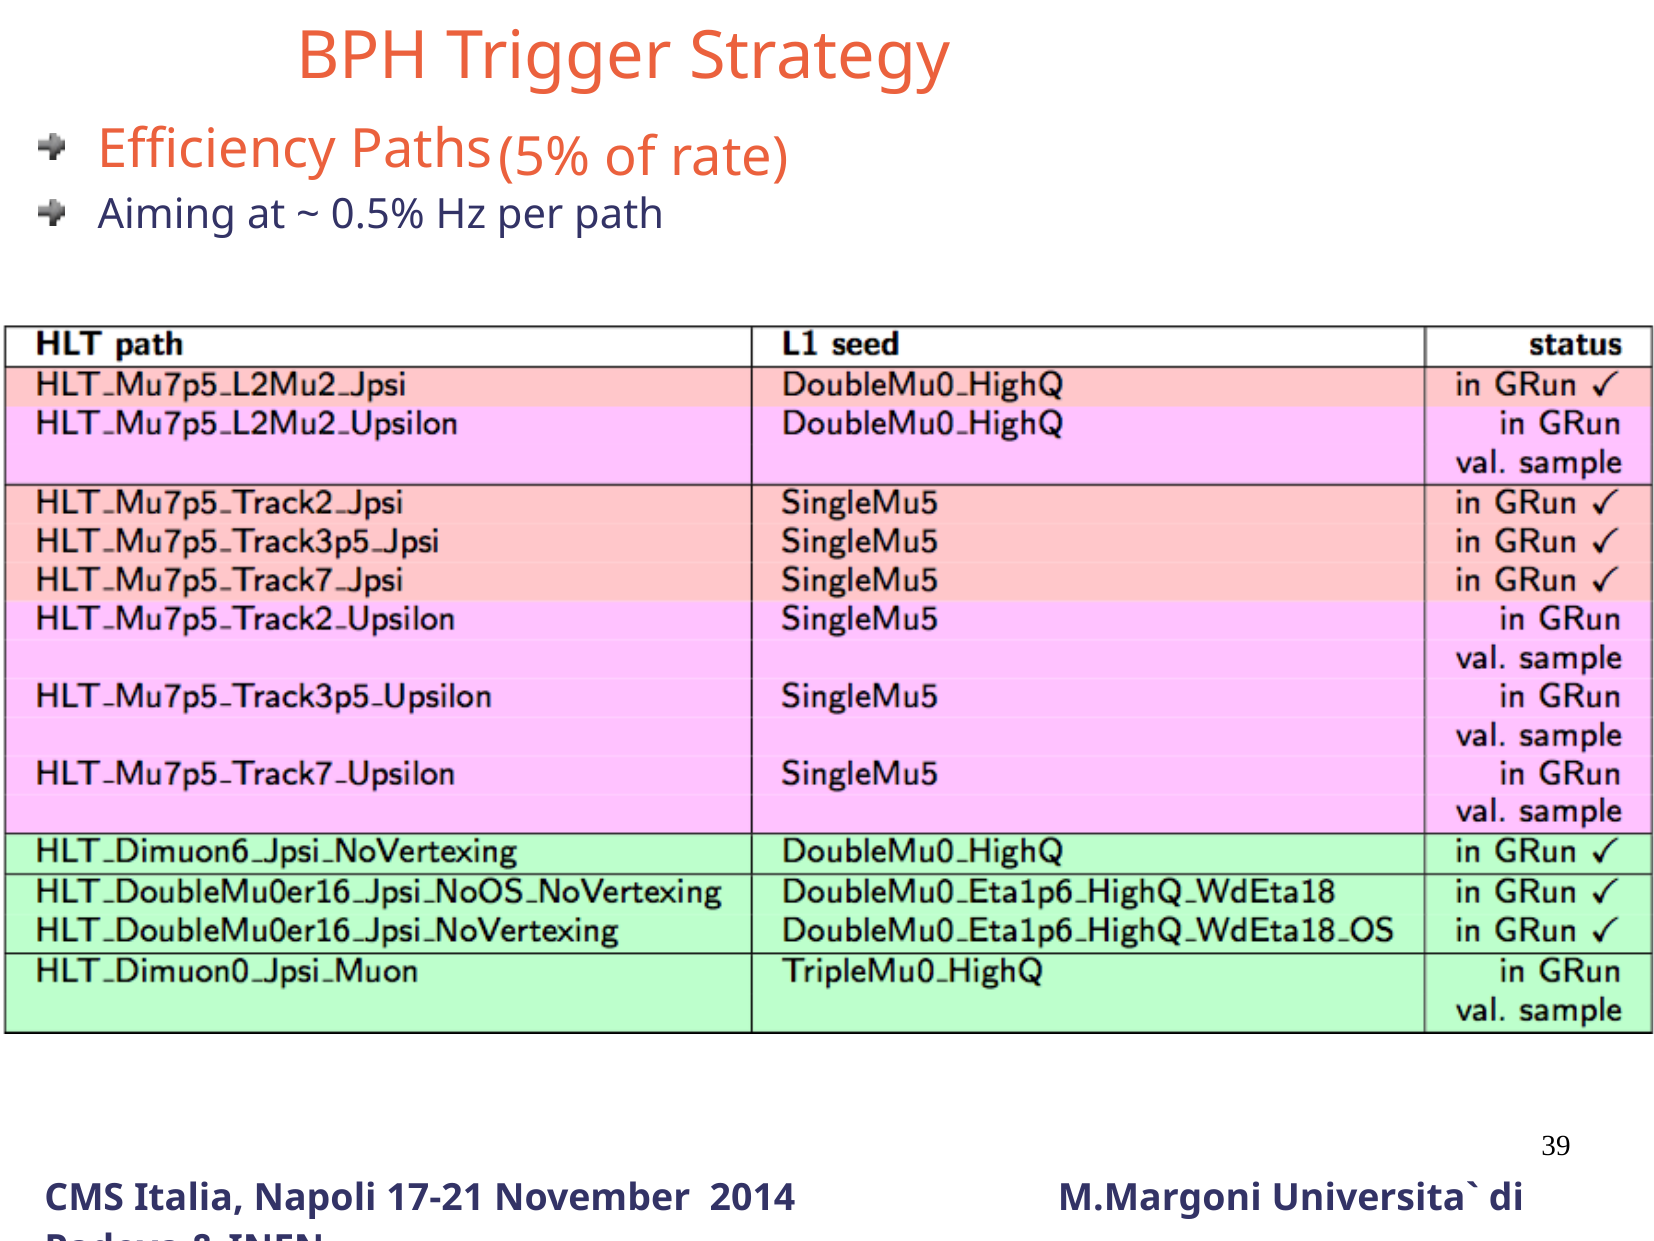

BPH Trigger Strategy
Efficiency Paths
Aiming at ~ 0.5% Hz per path
(5% of rate)
39
CMS Italia, Napoli 17-21 November 2014 M.Margoni Universita` di Padova & INFN